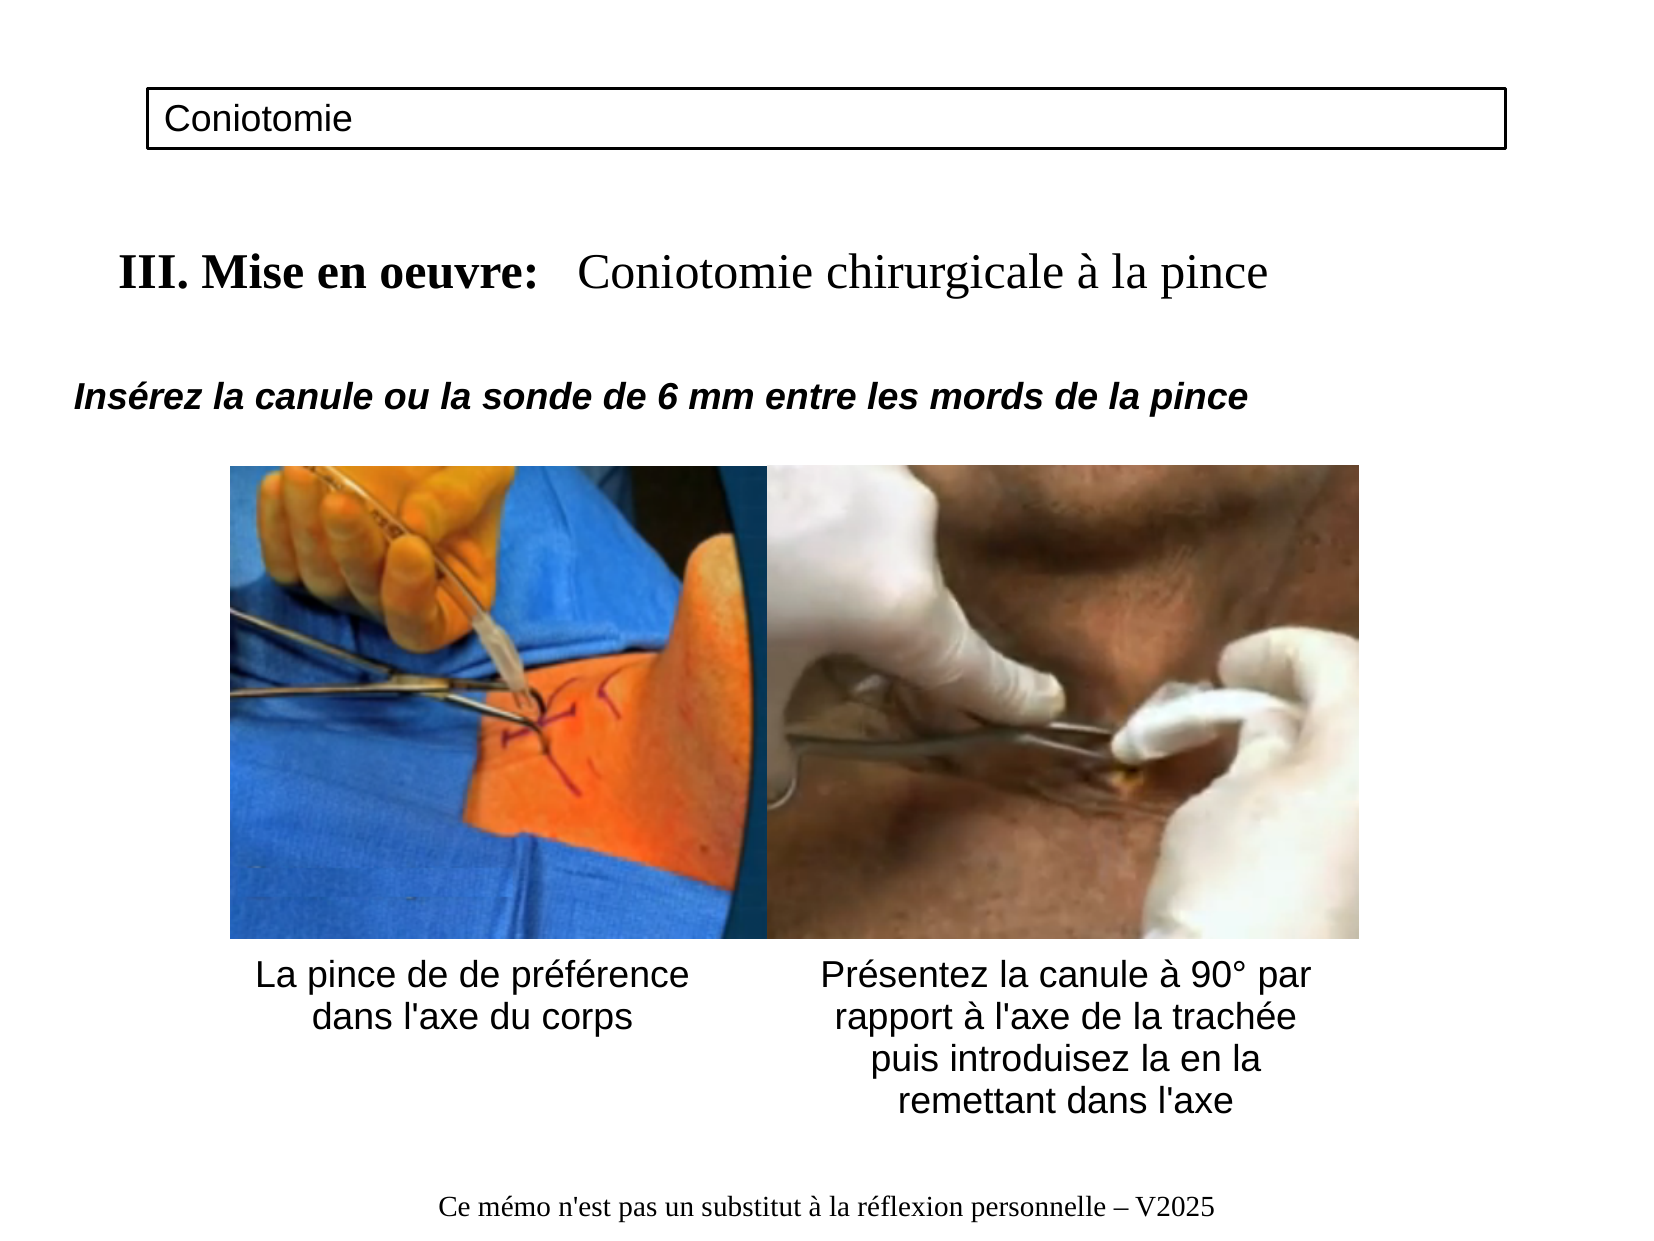

Coniotomie
III. Mise en oeuvre: Coniotomie chirurgicale à la pince
Insérez la canule ou la sonde de 6 mm entre les mords de la pince
La pince de de préférence dans l'axe du corps
Présentez la canule à 90° par rapport à l'axe de la trachée puis introduisez la en la remettant dans l'axe
Ce mémo n'est pas un substitut à la réflexion personnelle – V2025